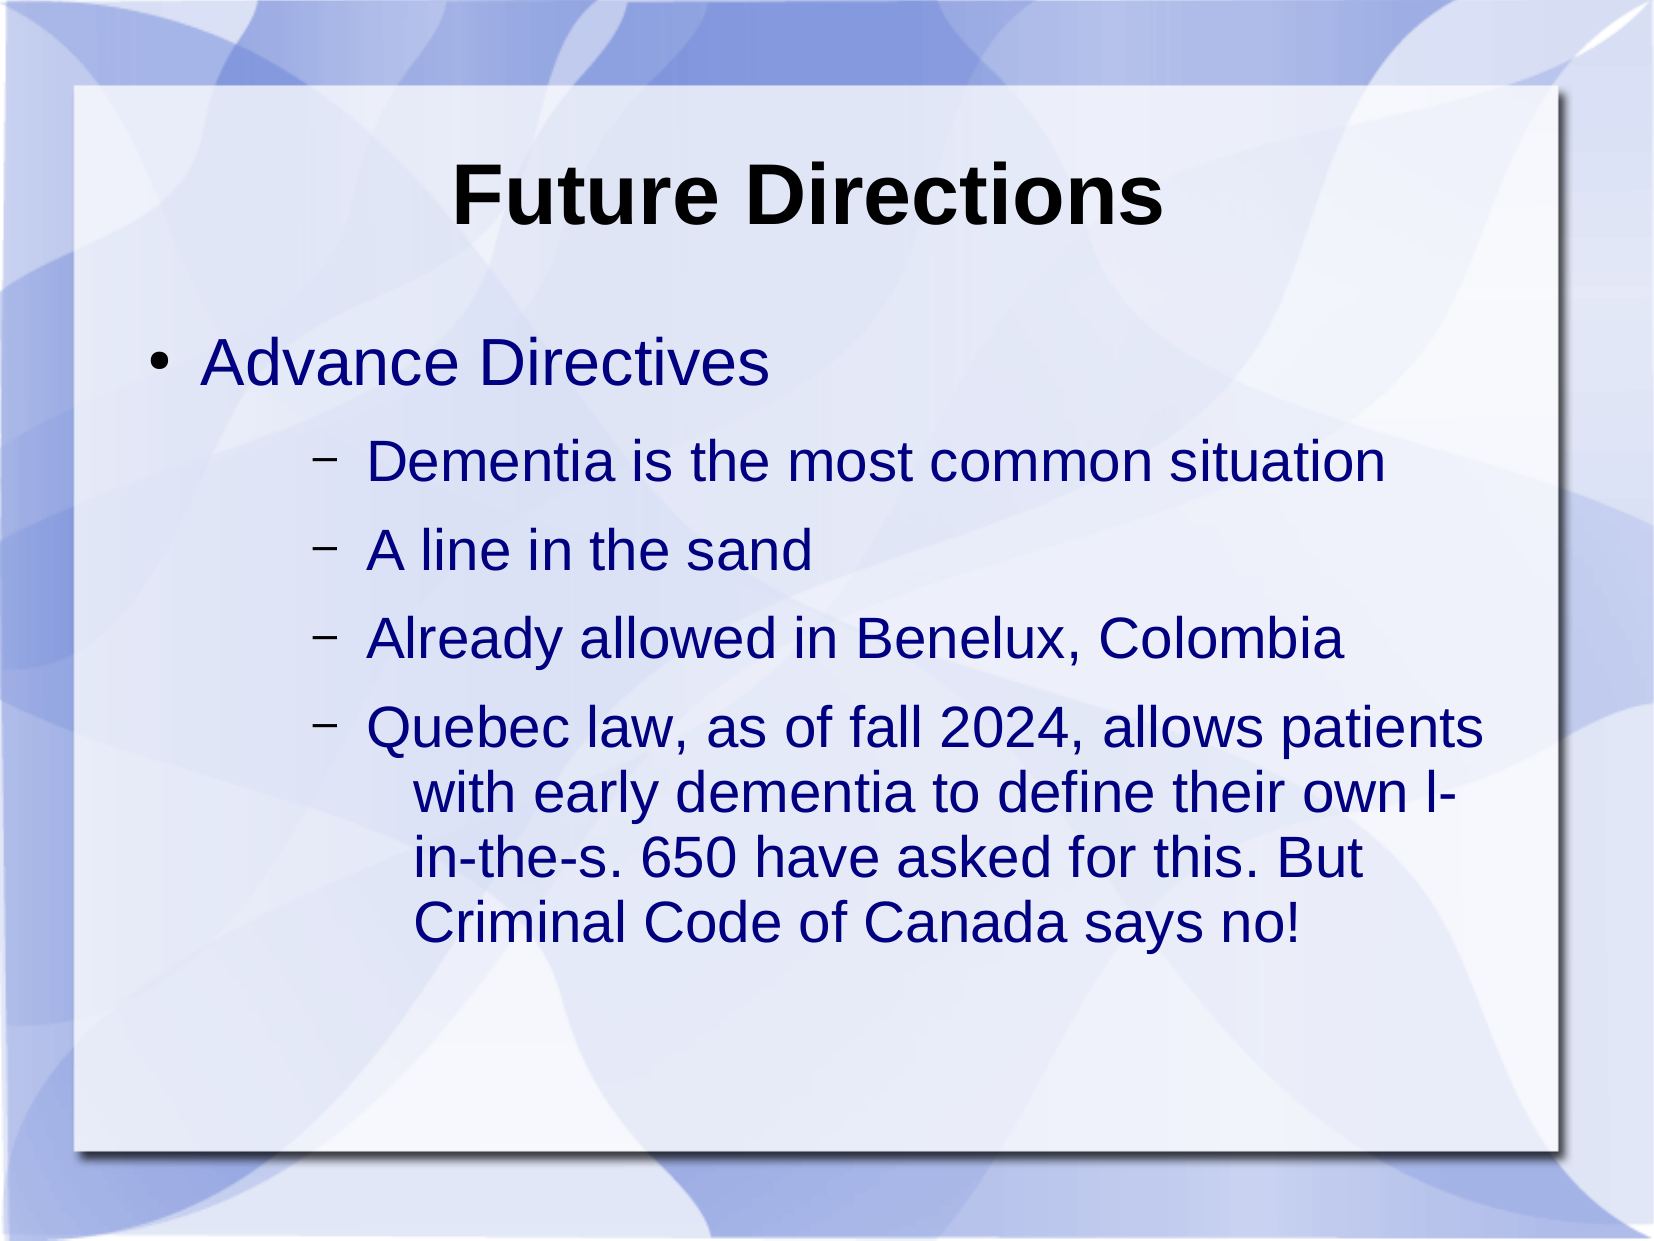

# Future Directions
Advance Directives
Dementia is the most common situation
A line in the sand
Already allowed in Benelux, Colombia
Quebec law, as of fall 2024, allows patients with early dementia to define their own l-in-the-s. 650 have asked for this. But Criminal Code of Canada says no!